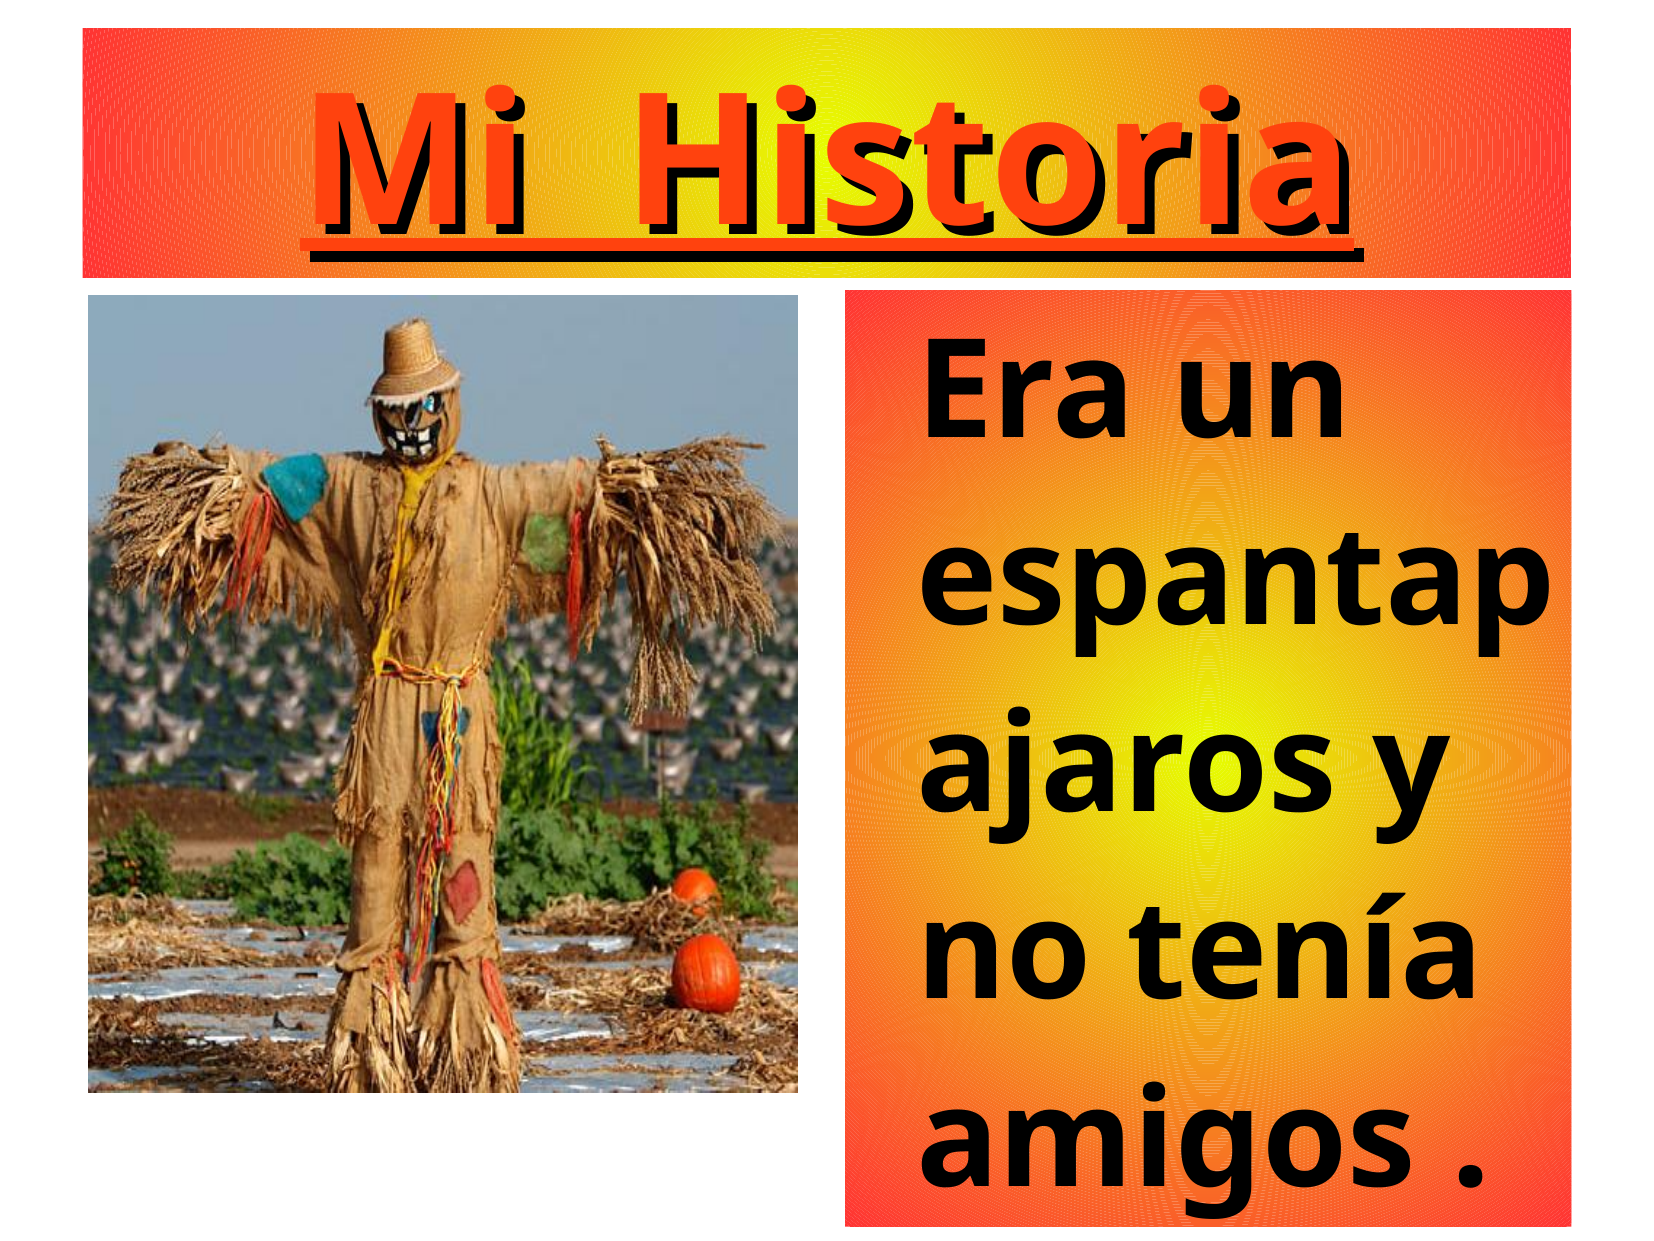

# Mi Historia
Era un espantapajaros y no tenía amigos .